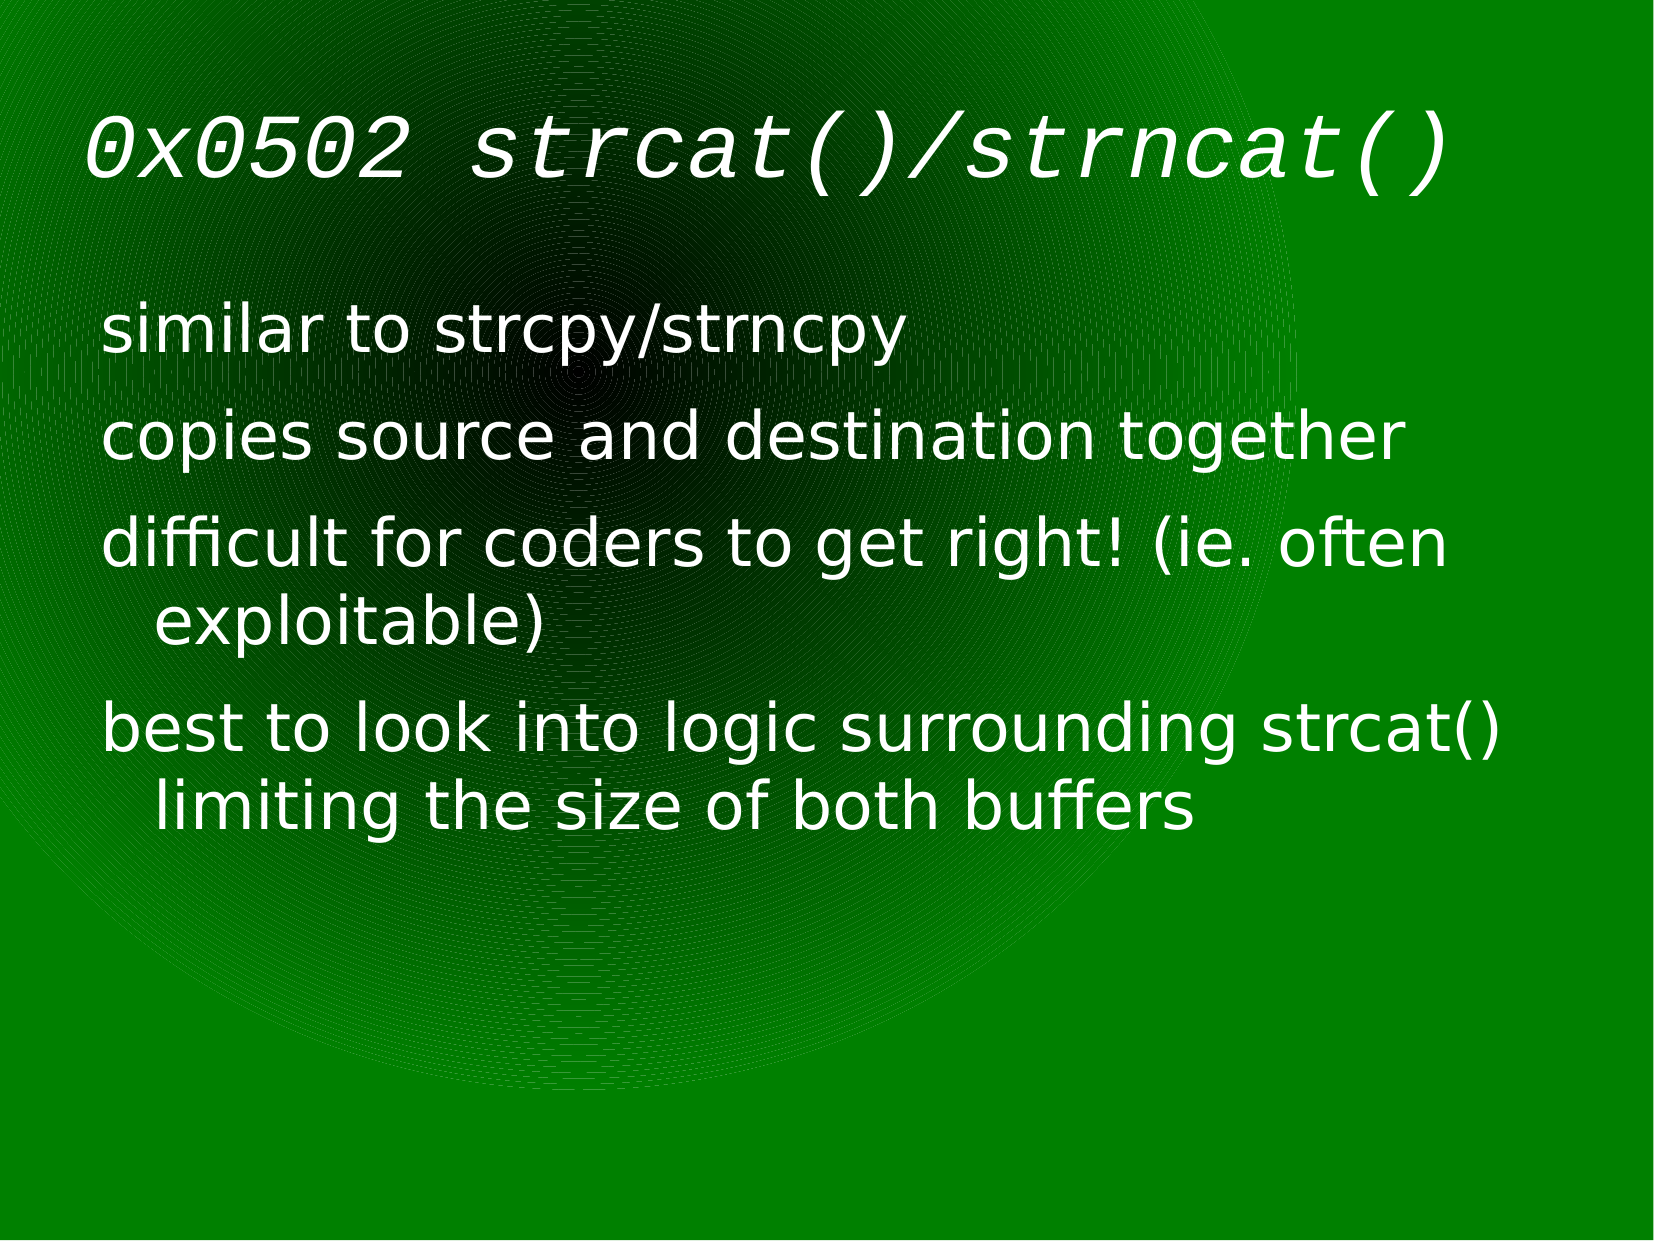

# 0x0502 strcat()/strncat()
similar to strcpy/strncpy
copies source and destination together
difficult for coders to get right! (ie. often exploitable)
best to look into logic surrounding strcat() limiting the size of both buffers